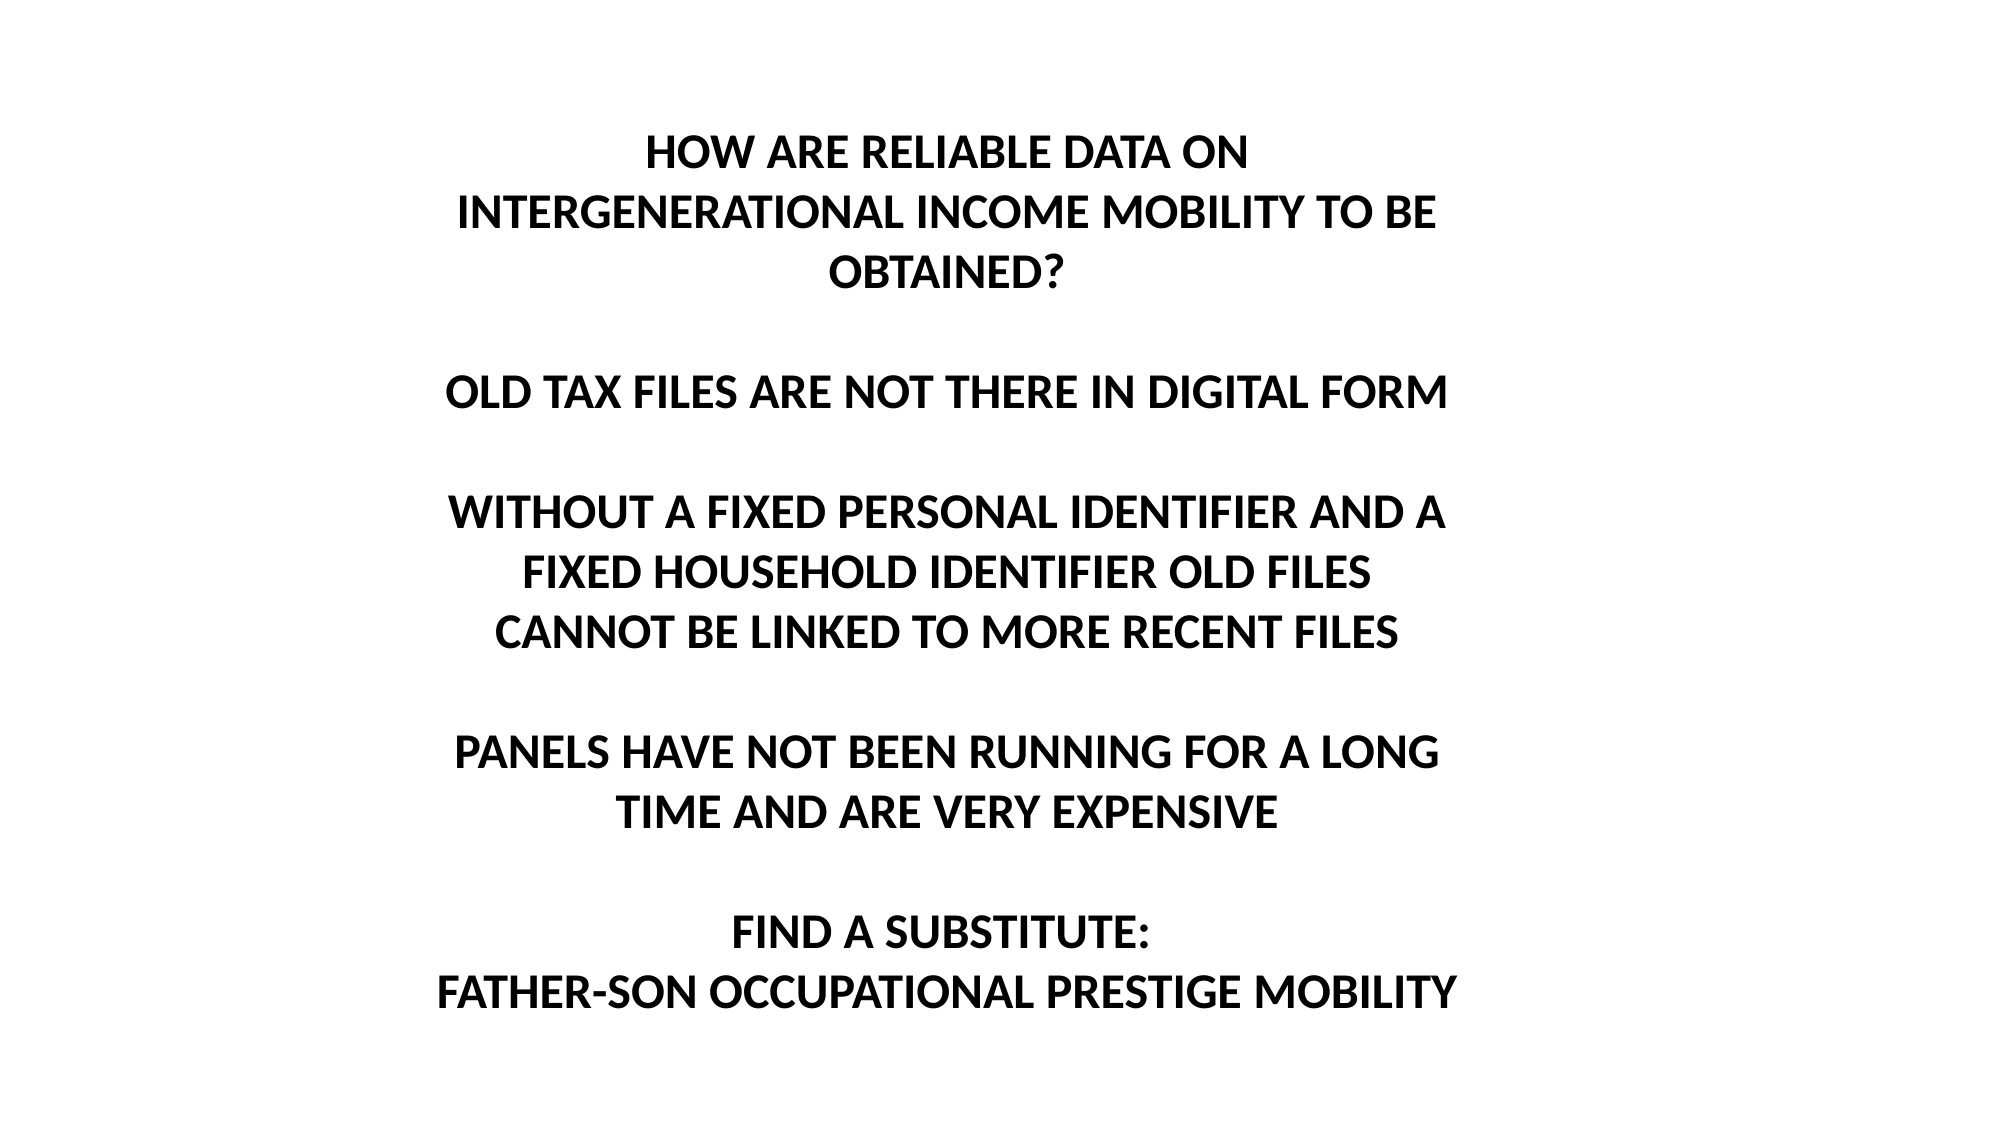

HOW ARE RELIABLE DATA ON INTERGENERATIONAL INCOME MOBILITY TO BE OBTAINED?
OLD TAX FILES ARE NOT THERE IN DIGITAL FORM
WITHOUT A FIXED PERSONAL IDENTIFIER AND A FIXED HOUSEHOLD IDENTIFIER OLD FILES CANNOT BE LINKED TO MORE RECENT FILES
PANELS HAVE NOT BEEN RUNNING FOR A LONG TIME AND ARE VERY EXPENSIVE
FIND A SUBSTITUTE:
FATHER-SON OCCUPATIONAL PRESTIGE MOBILITY